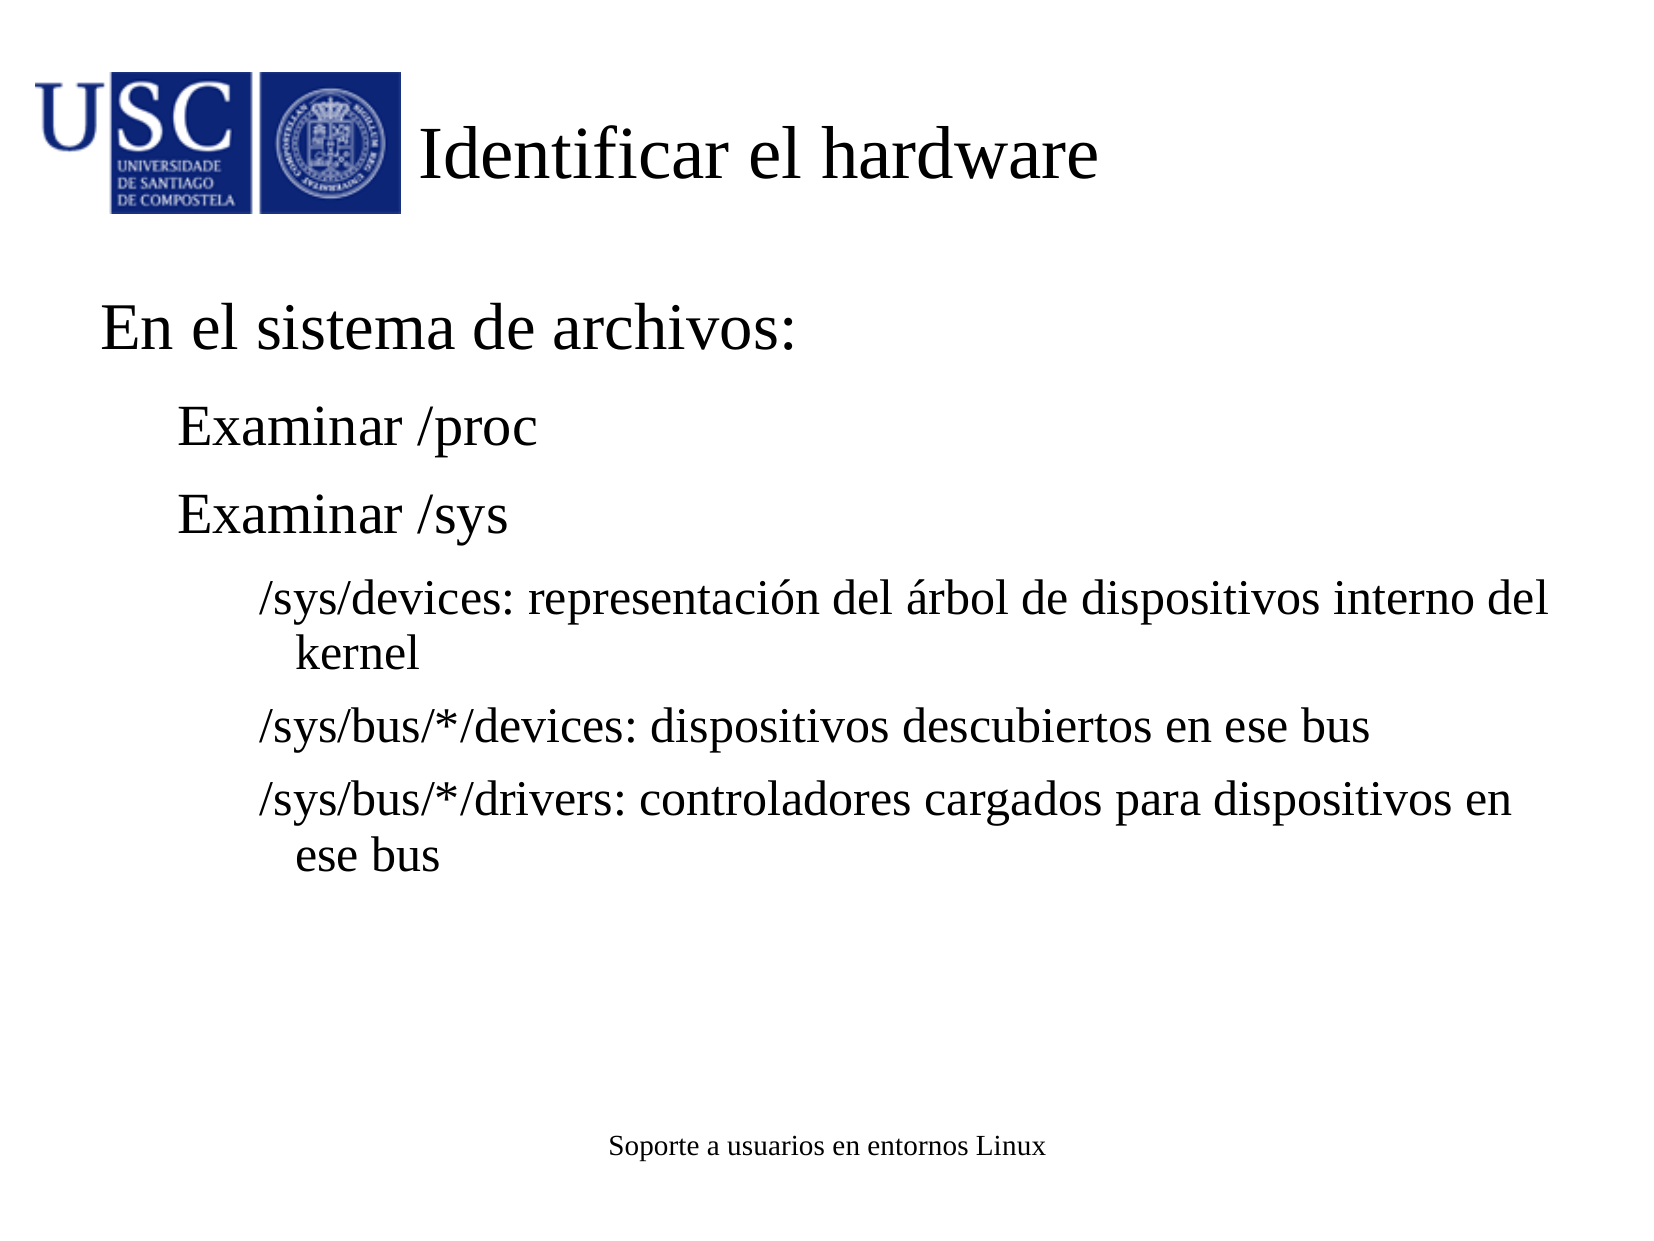

# Identificar el hardware
En el sistema de archivos:
Examinar /proc
Examinar /sys
/sys/devices: representación del árbol de dispositivos interno del kernel
/sys/bus/*/devices: dispositivos descubiertos en ese bus
/sys/bus/*/drivers: controladores cargados para dispositivos en ese bus